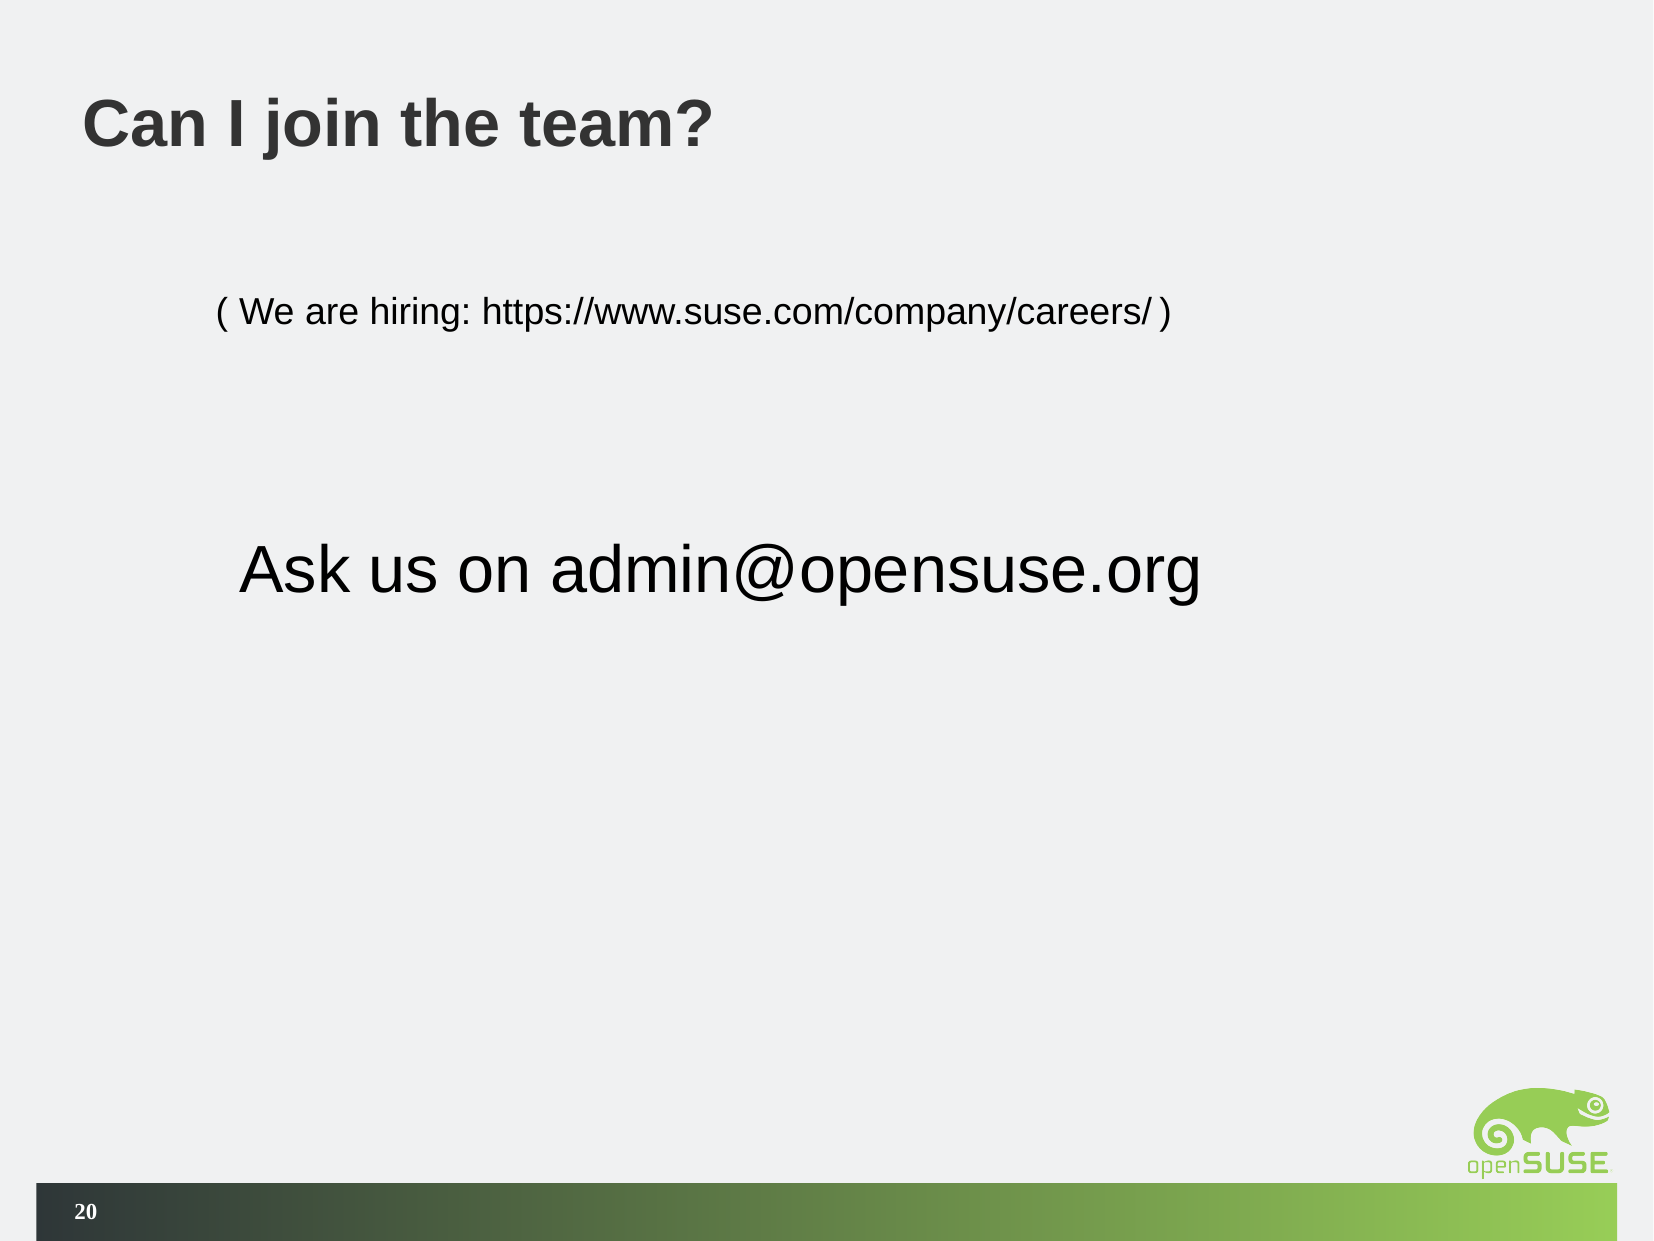

# Can I join the team?
( )
We are hiring: https://www.suse.com/company/careers/
Ask us on admin@opensuse.org
20